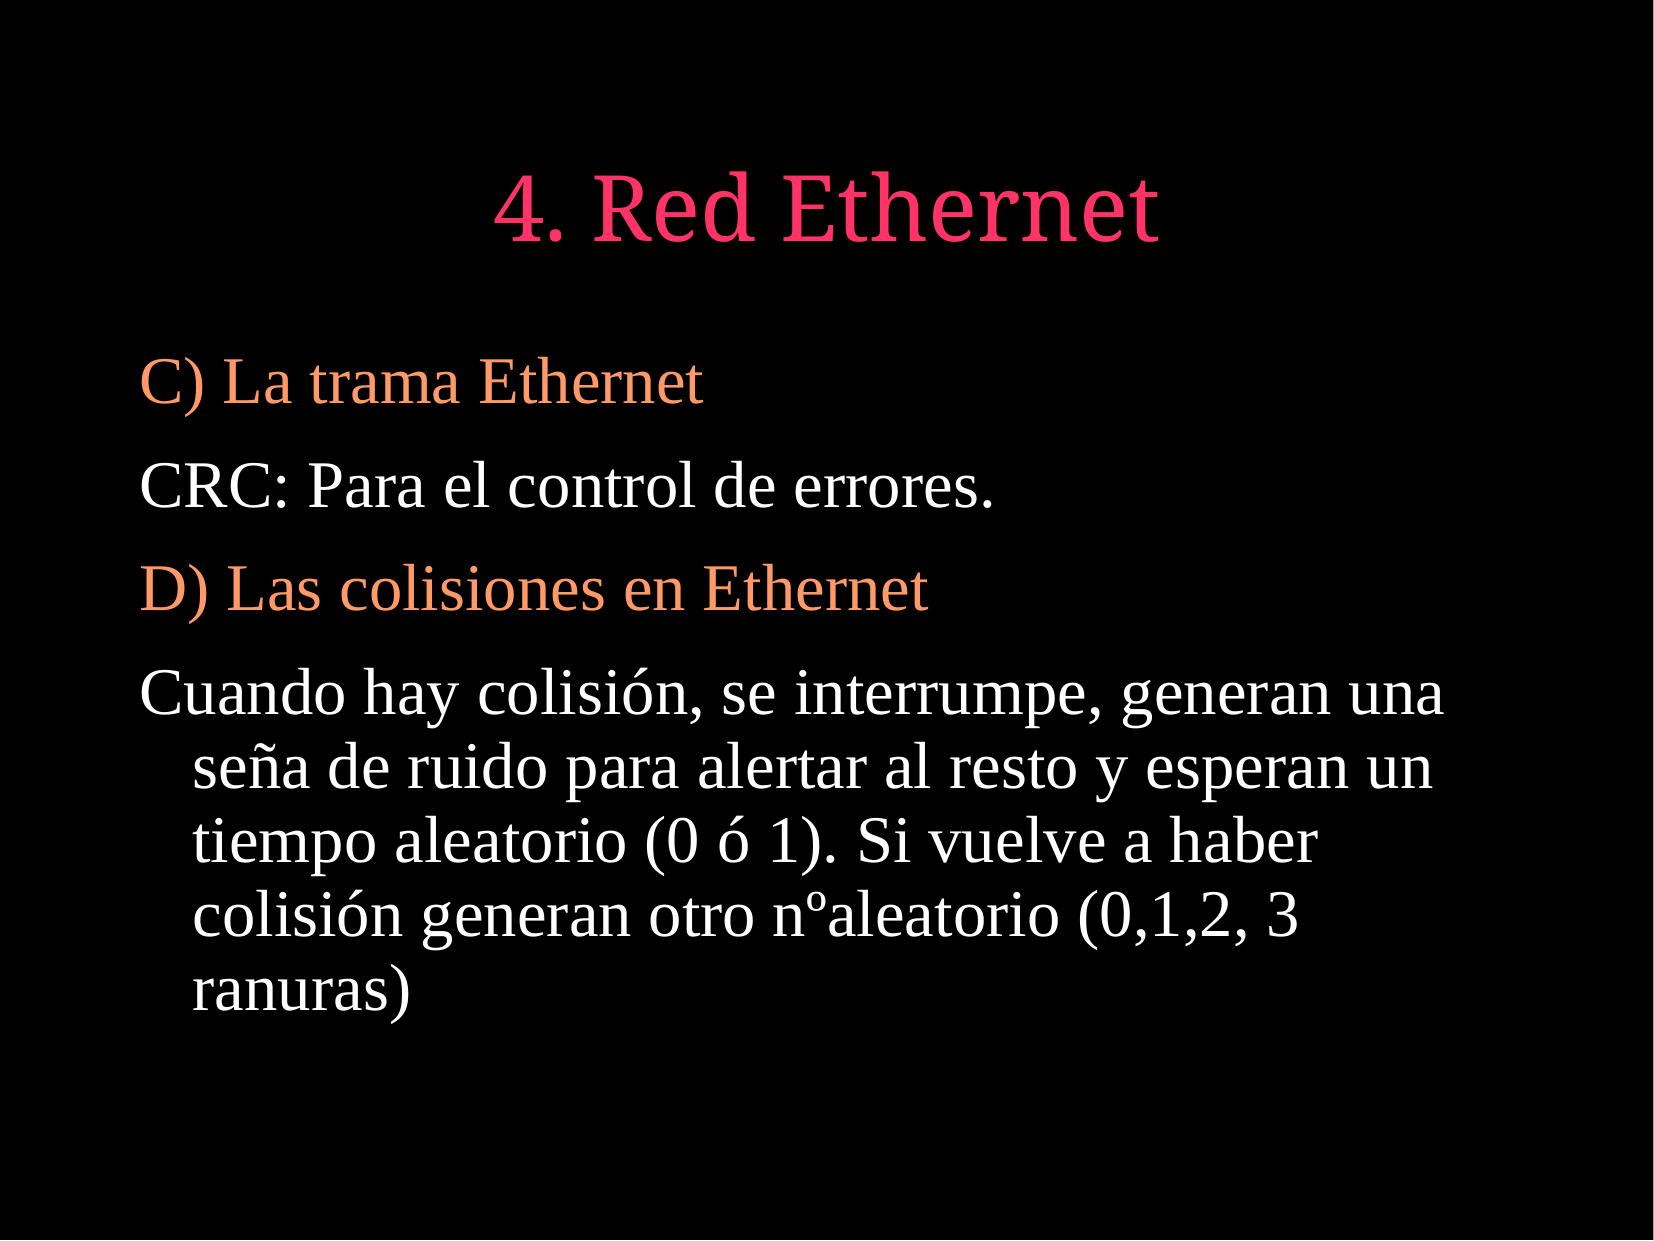

# 4. Red Ethernet
C) La trama Ethernet
CRC: Para el control de errores.
D) Las colisiones en Ethernet
Cuando hay colisión, se interrumpe, generan una seña de ruido para alertar al resto y esperan un tiempo aleatorio (0 ó 1). Si vuelve a haber colisión generan otro nºaleatorio (0,1,2, 3 ranuras)